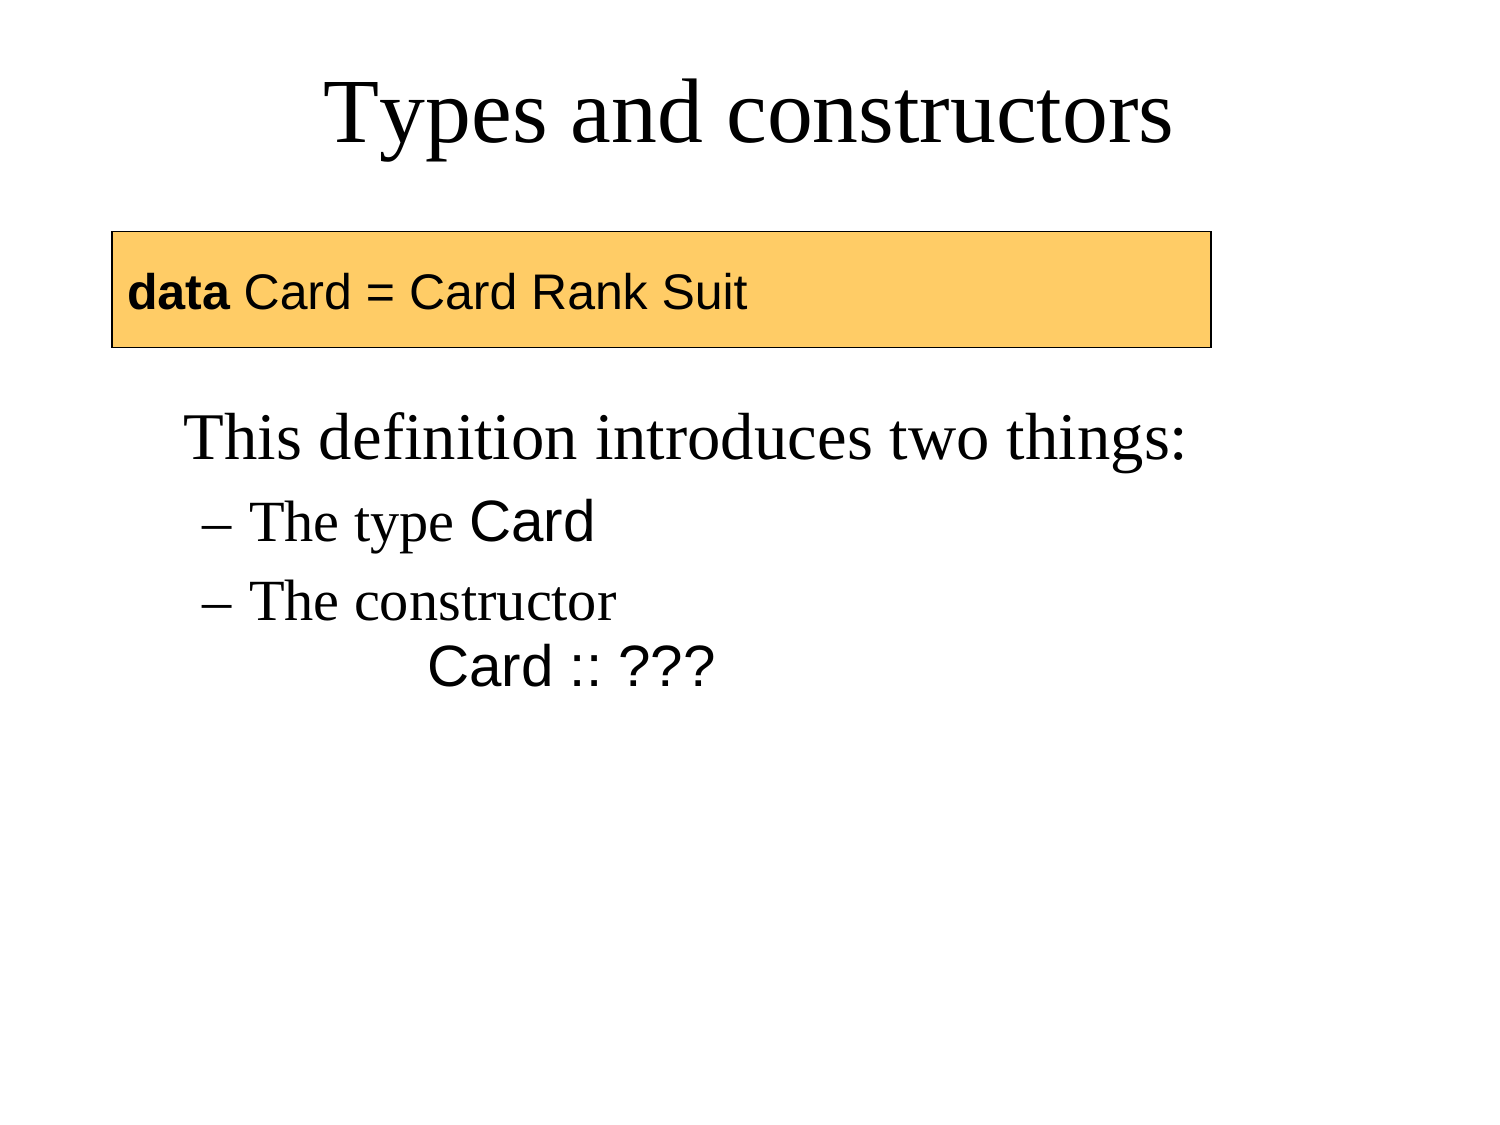

# Types and constructors
data Card = Card Rank Suit
This definition introduces two things:
The type Card
The constructor
		Card :: ???